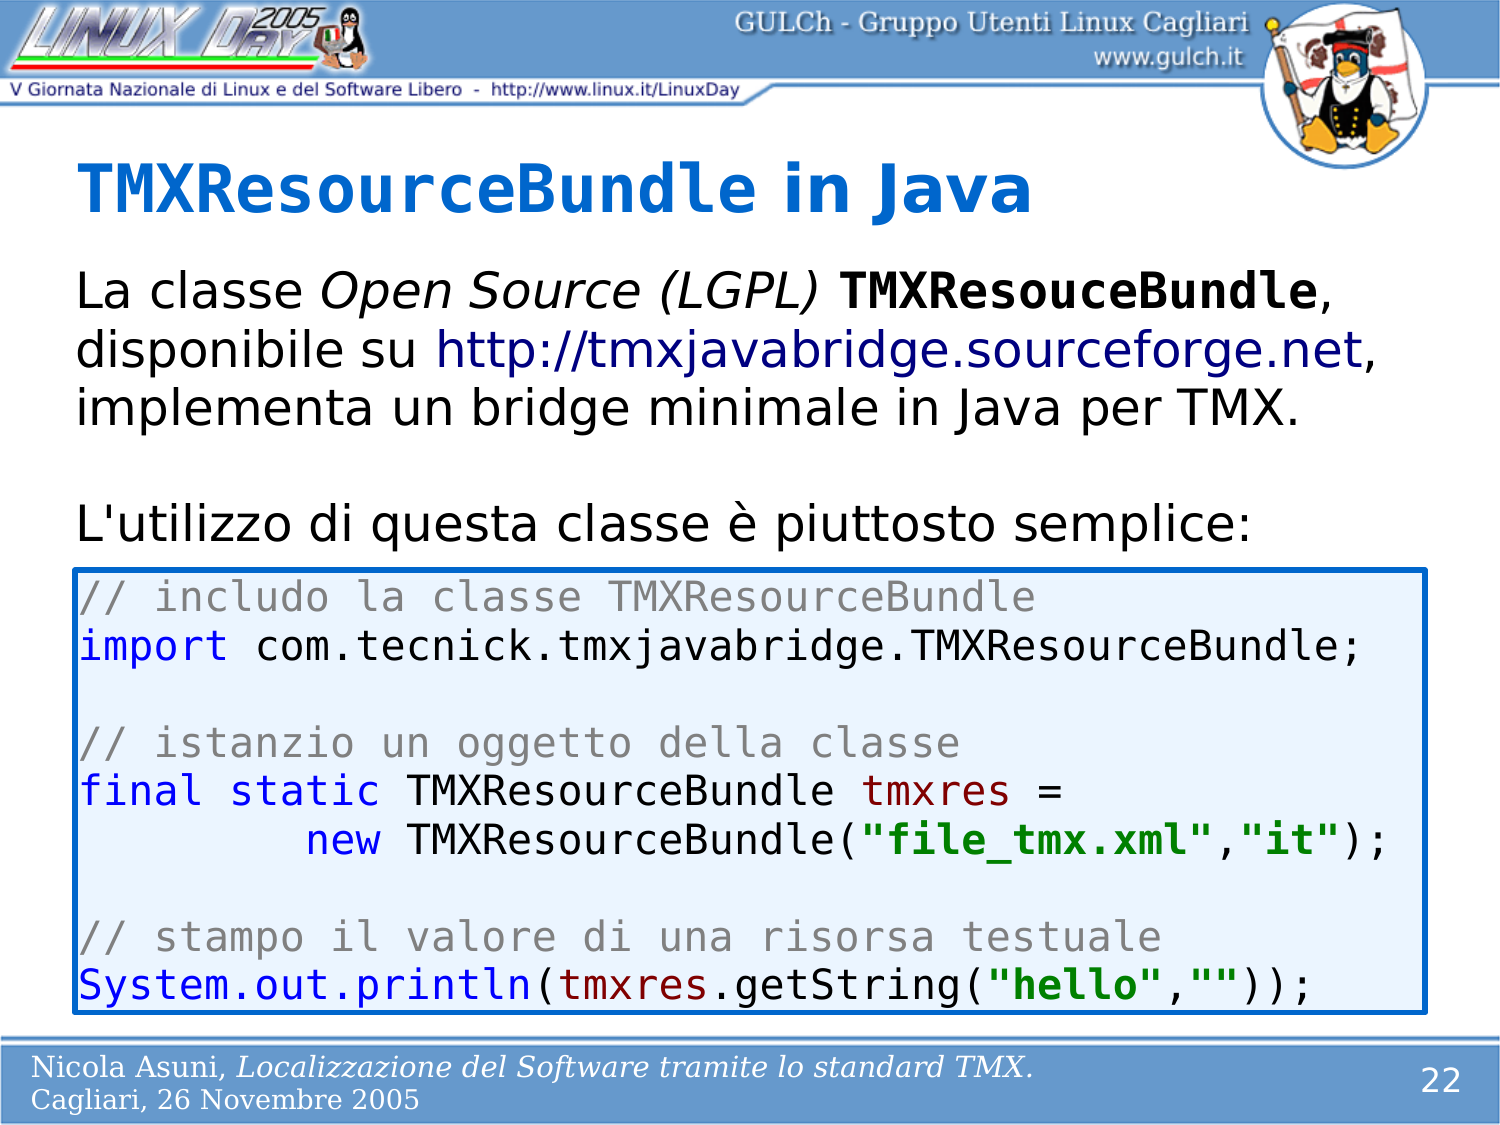

TMXResourceBundle in Java
La classe Open Source (LGPL) TMXResouceBundle, disponibile su http://tmxjavabridge.sourceforge.net, implementa un bridge minimale in Java per TMX.
L'utilizzo di questa classe è piuttosto semplice:
// includo la classe TMXResourceBundle
import com.tecnick.tmxjavabridge.TMXResourceBundle;
// istanzio un oggetto della classe
final static TMXResourceBundle tmxres =
 new TMXResourceBundle("file_tmx.xml","it");
// stampo il valore di una risorsa testuale
System.out.println(tmxres.getString("hello",""));